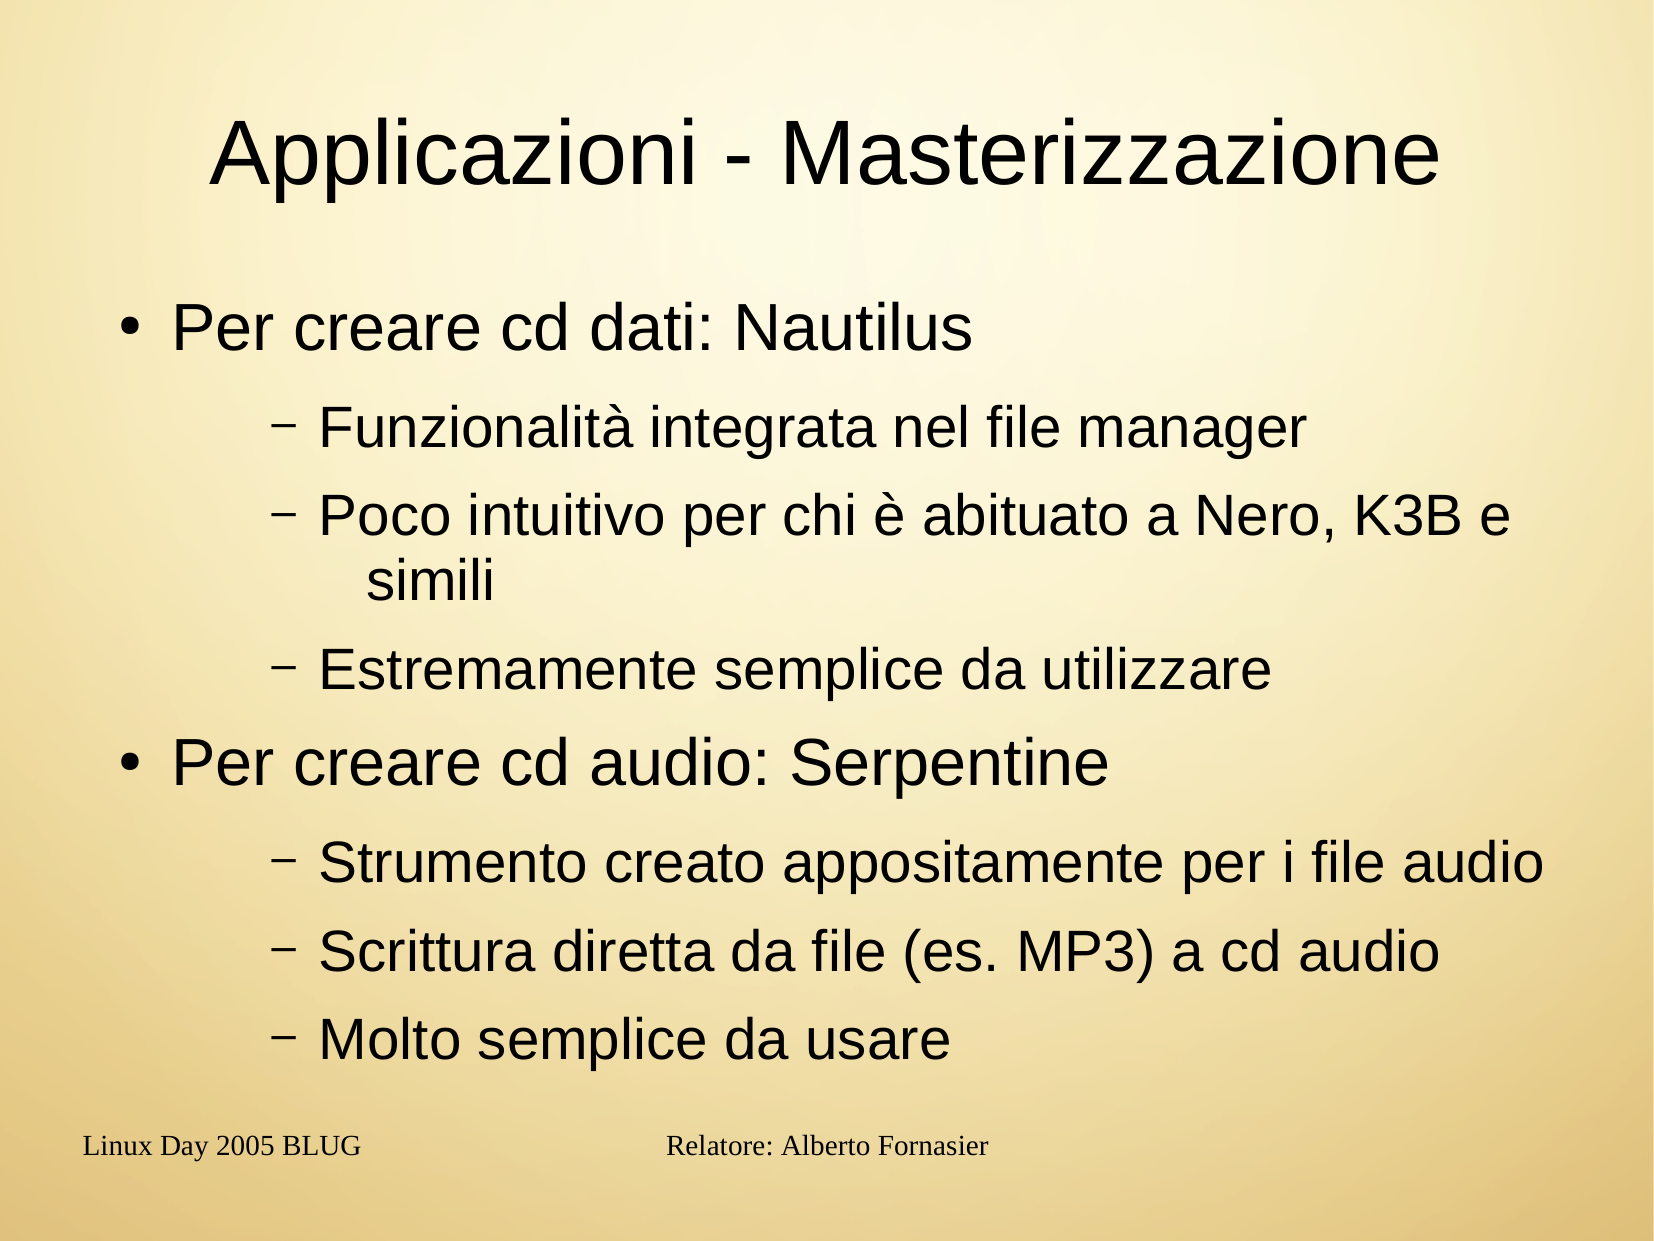

# Applicazioni - Masterizzazione
Per creare cd dati: Nautilus
Funzionalità integrata nel file manager
Poco intuitivo per chi è abituato a Nero, K3B e simili
Estremamente semplice da utilizzare
Per creare cd audio: Serpentine
Strumento creato appositamente per i file audio
Scrittura diretta da file (es. MP3) a cd audio
Molto semplice da usare